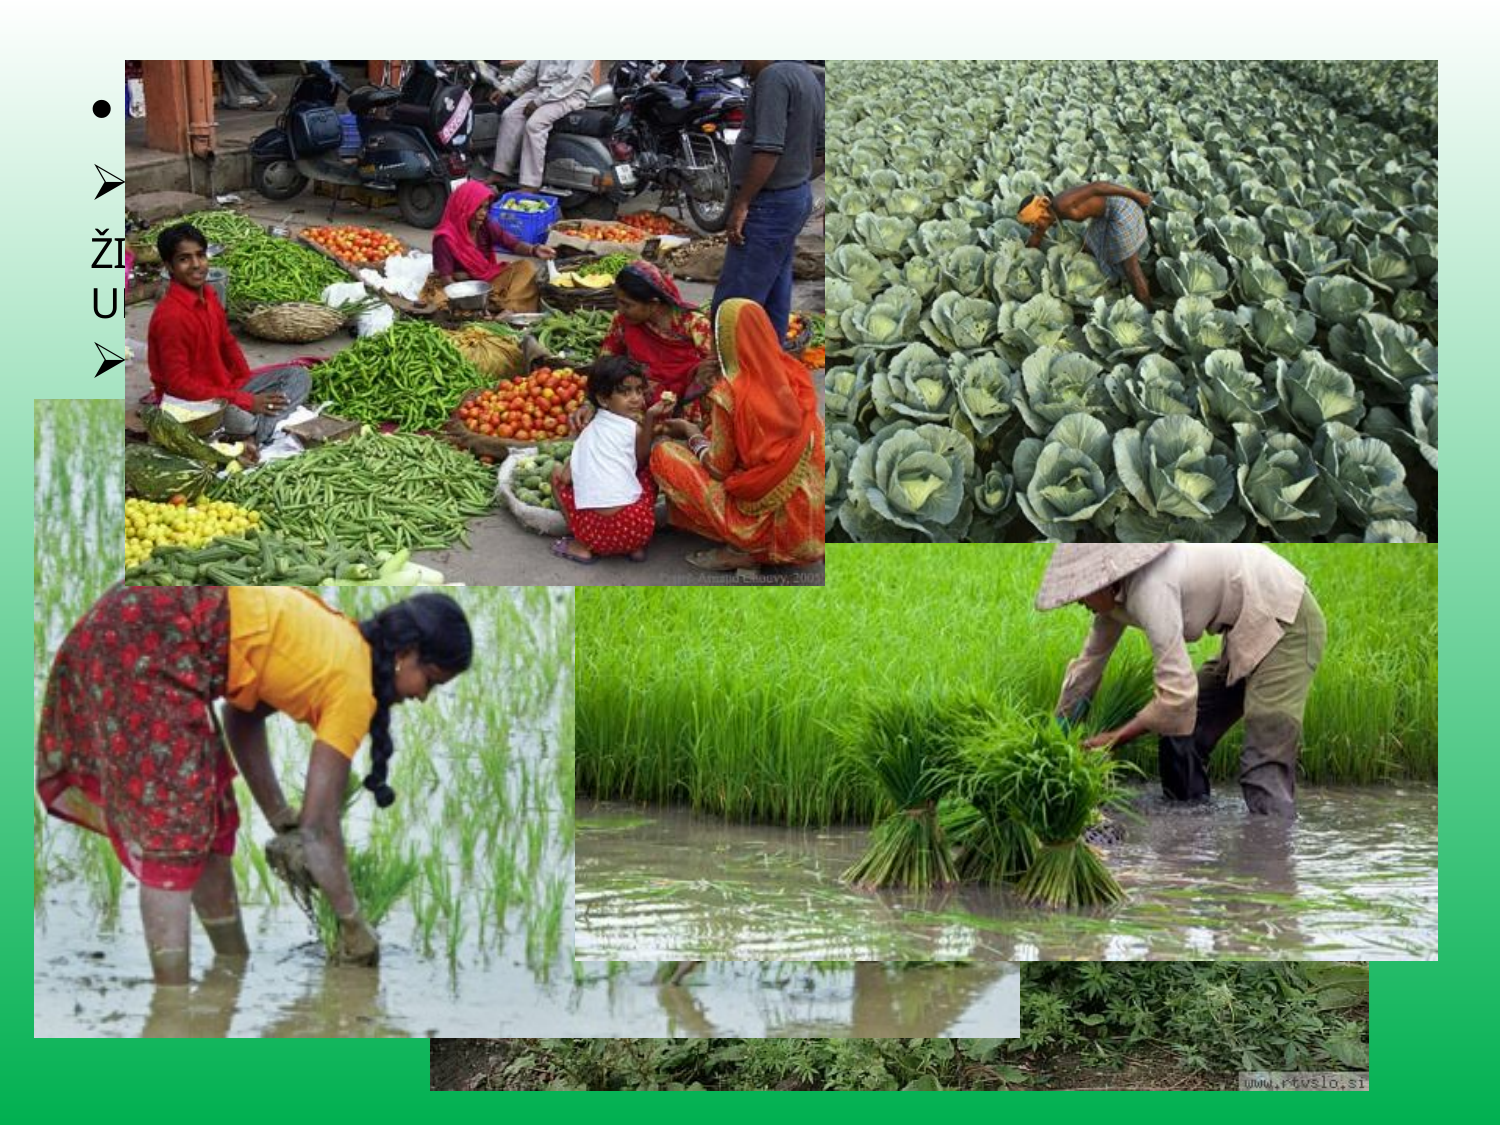

# KMETIJSTVO
ŽIVINOREJA
ŽIVINOREJE SKORAJ DA NI, SAJ HINDUIZEM PREPOVEDUJE UBIJANJE KRAV, REJA OVAC IN KOZ
POLJEDELSTVO
ČAJEVEC, TOBAK, PROSA, RIŽ, PŠENICA, JEČMEN, BOMBAŽ…